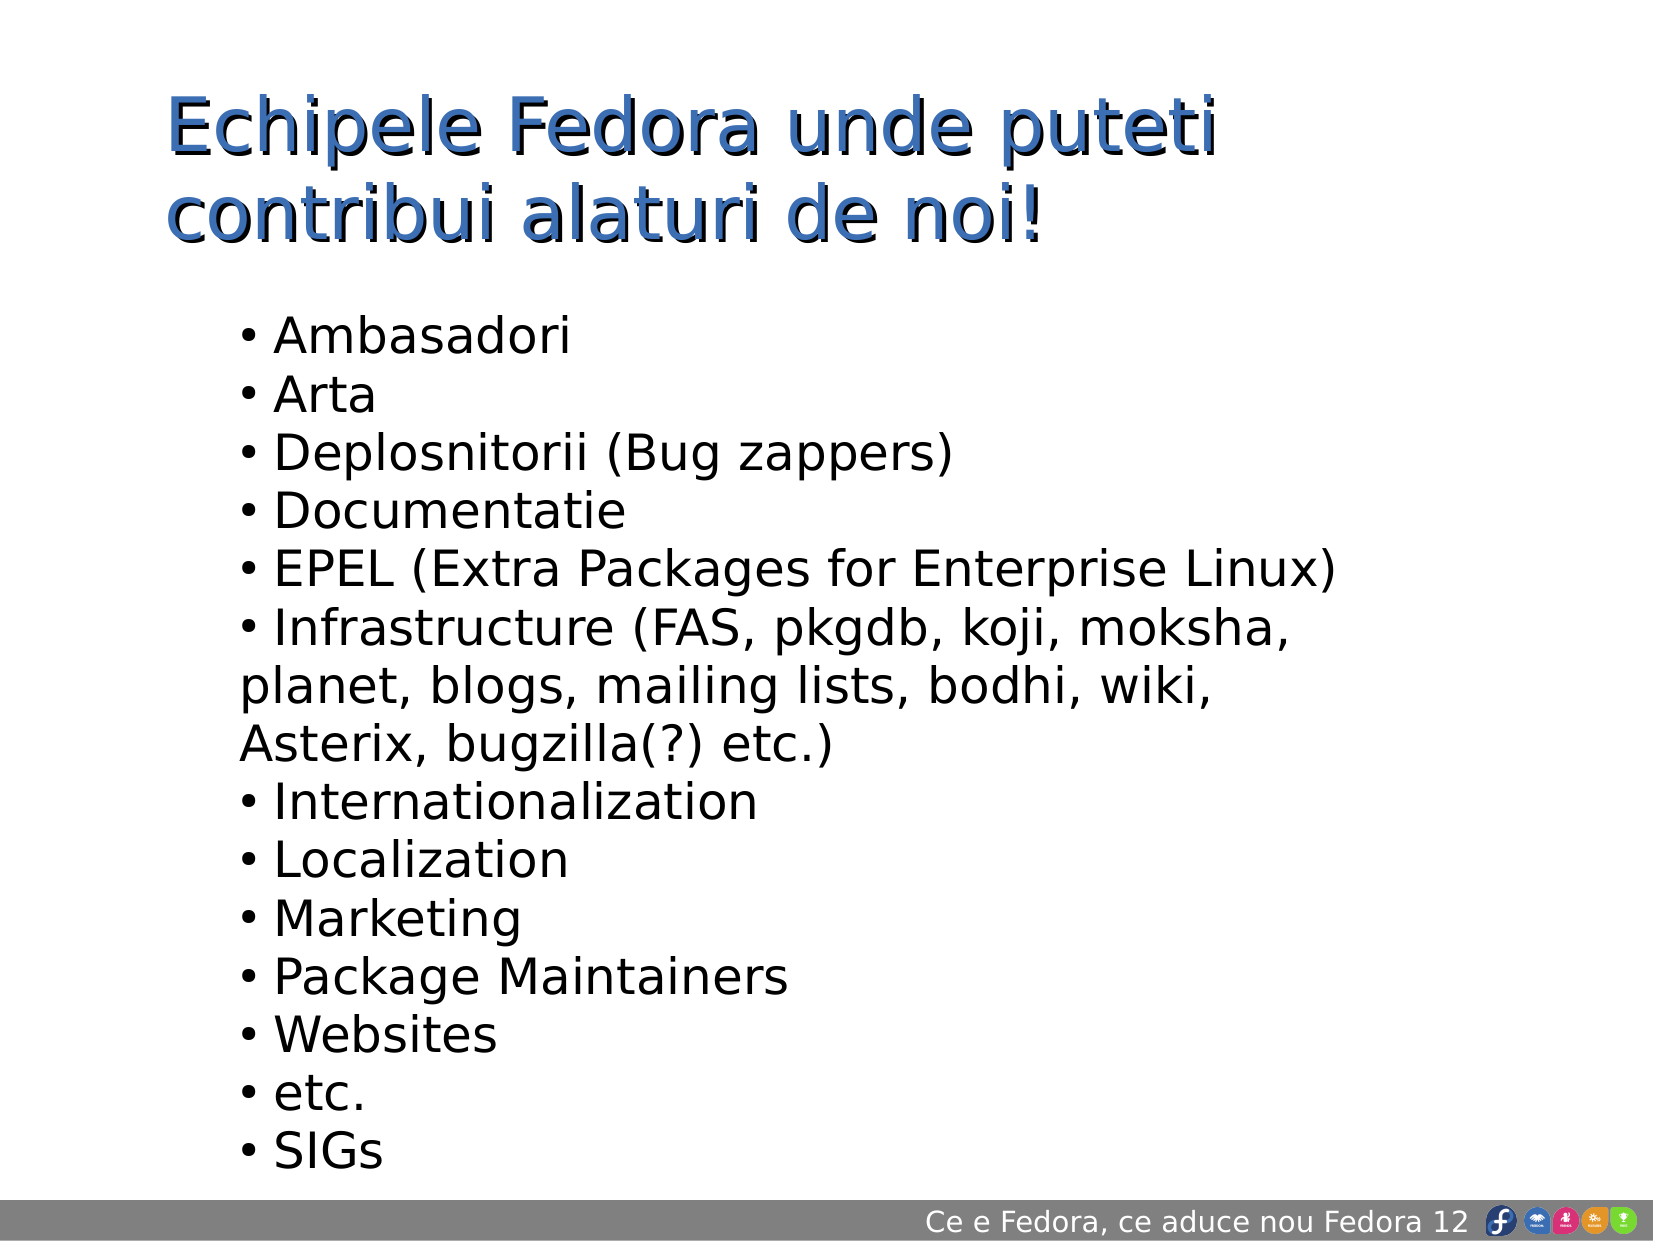

Echipele Fedora unde puteti contribui alaturi de noi!
 Ambasadori
 Arta
 Deplosnitorii (Bug zappers)
 Documentatie
 EPEL (Extra Packages for Enterprise Linux)
 Infrastructure (FAS, pkgdb, koji, moksha, planet, blogs, mailing lists, bodhi, wiki, Asterix, bugzilla(?) etc.)
 Internationalization
 Localization
 Marketing
 Package Maintainers
 Websites
 etc.
 SIGs
Ce e Fedora, ce aduce nou Fedora 12